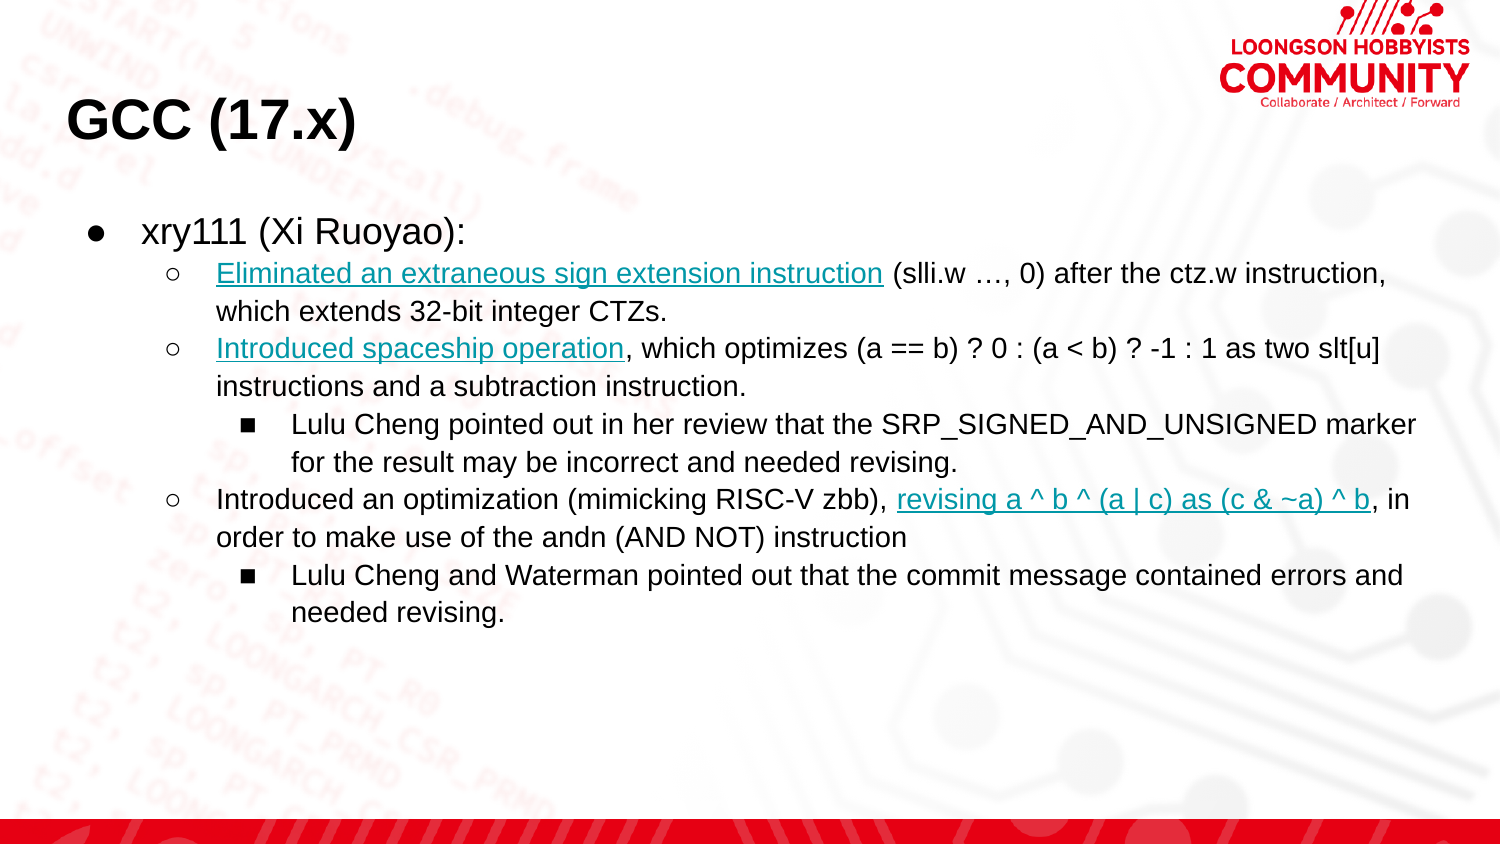

# GCC (17.x)
xry111 (Xi Ruoyao):
Eliminated an extraneous sign extension instruction (slli.w …, 0) after the ctz.w instruction, which extends 32-bit integer CTZs.
Introduced spaceship operation, which optimizes (a == b) ? 0 : (a < b) ? -1 : 1 as two slt[u] instructions and a subtraction instruction.
Lulu Cheng pointed out in her review that the SRP_SIGNED_AND_UNSIGNED marker for the result may be incorrect and needed revising.
Introduced an optimization (mimicking RISC-V zbb), revising a ^ b ^ (a | c) as (c & ~a) ^ b, in order to make use of the andn (AND NOT) instruction
Lulu Cheng and Waterman pointed out that the commit message contained errors and needed revising.